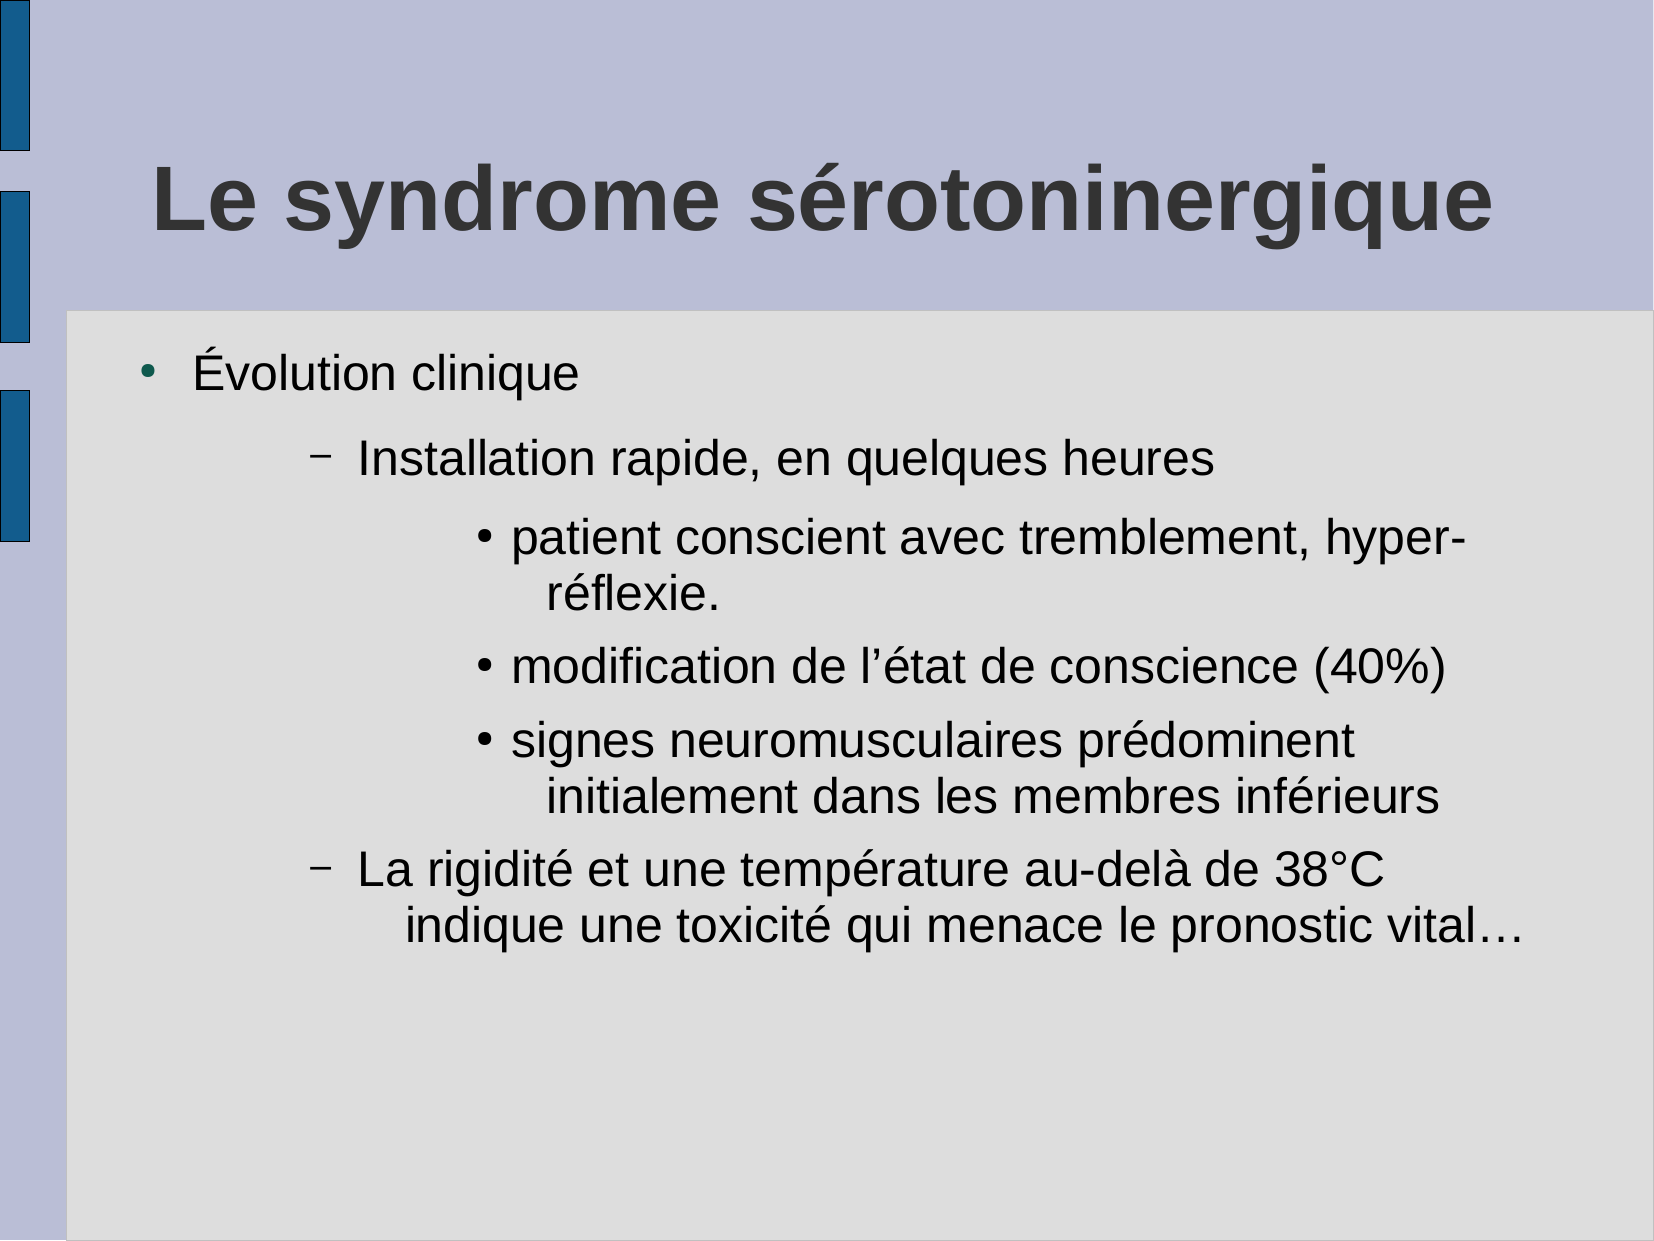

# Le syndrome sérotoninergique
Évolution clinique
Installation rapide, en quelques heures
patient conscient avec tremblement, hyper-réflexie.
modification de l’état de conscience (40%)
signes neuromusculaires prédominent initialement dans les membres inférieurs
La rigidité et une température au-delà de 38°C indique une toxicité qui menace le pronostic vital…